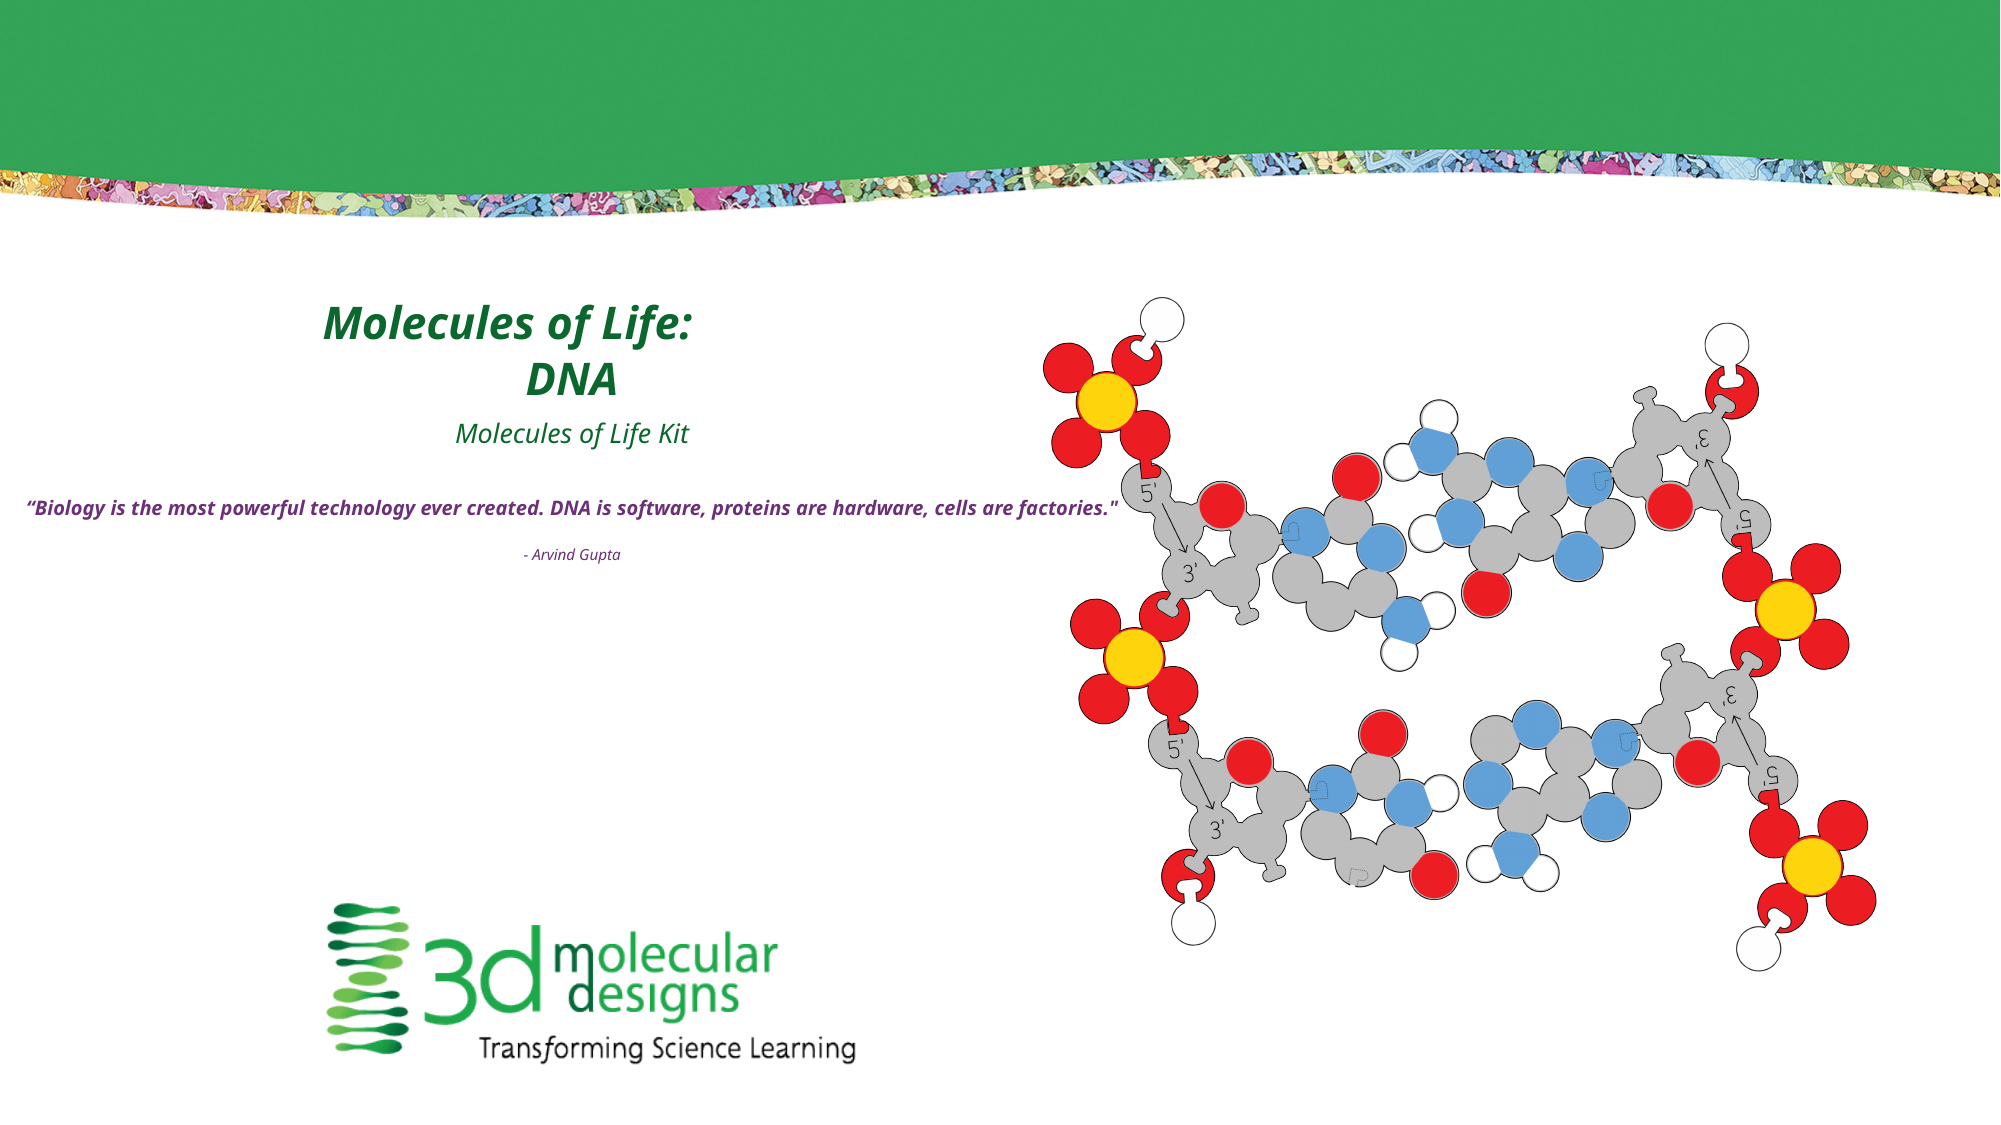

# Molecules of Life:
DNA
Molecules of Life Kit
“Biology is the most powerful technology ever created. DNA is software, proteins are hardware, cells are factories."
- Arvind Gupta